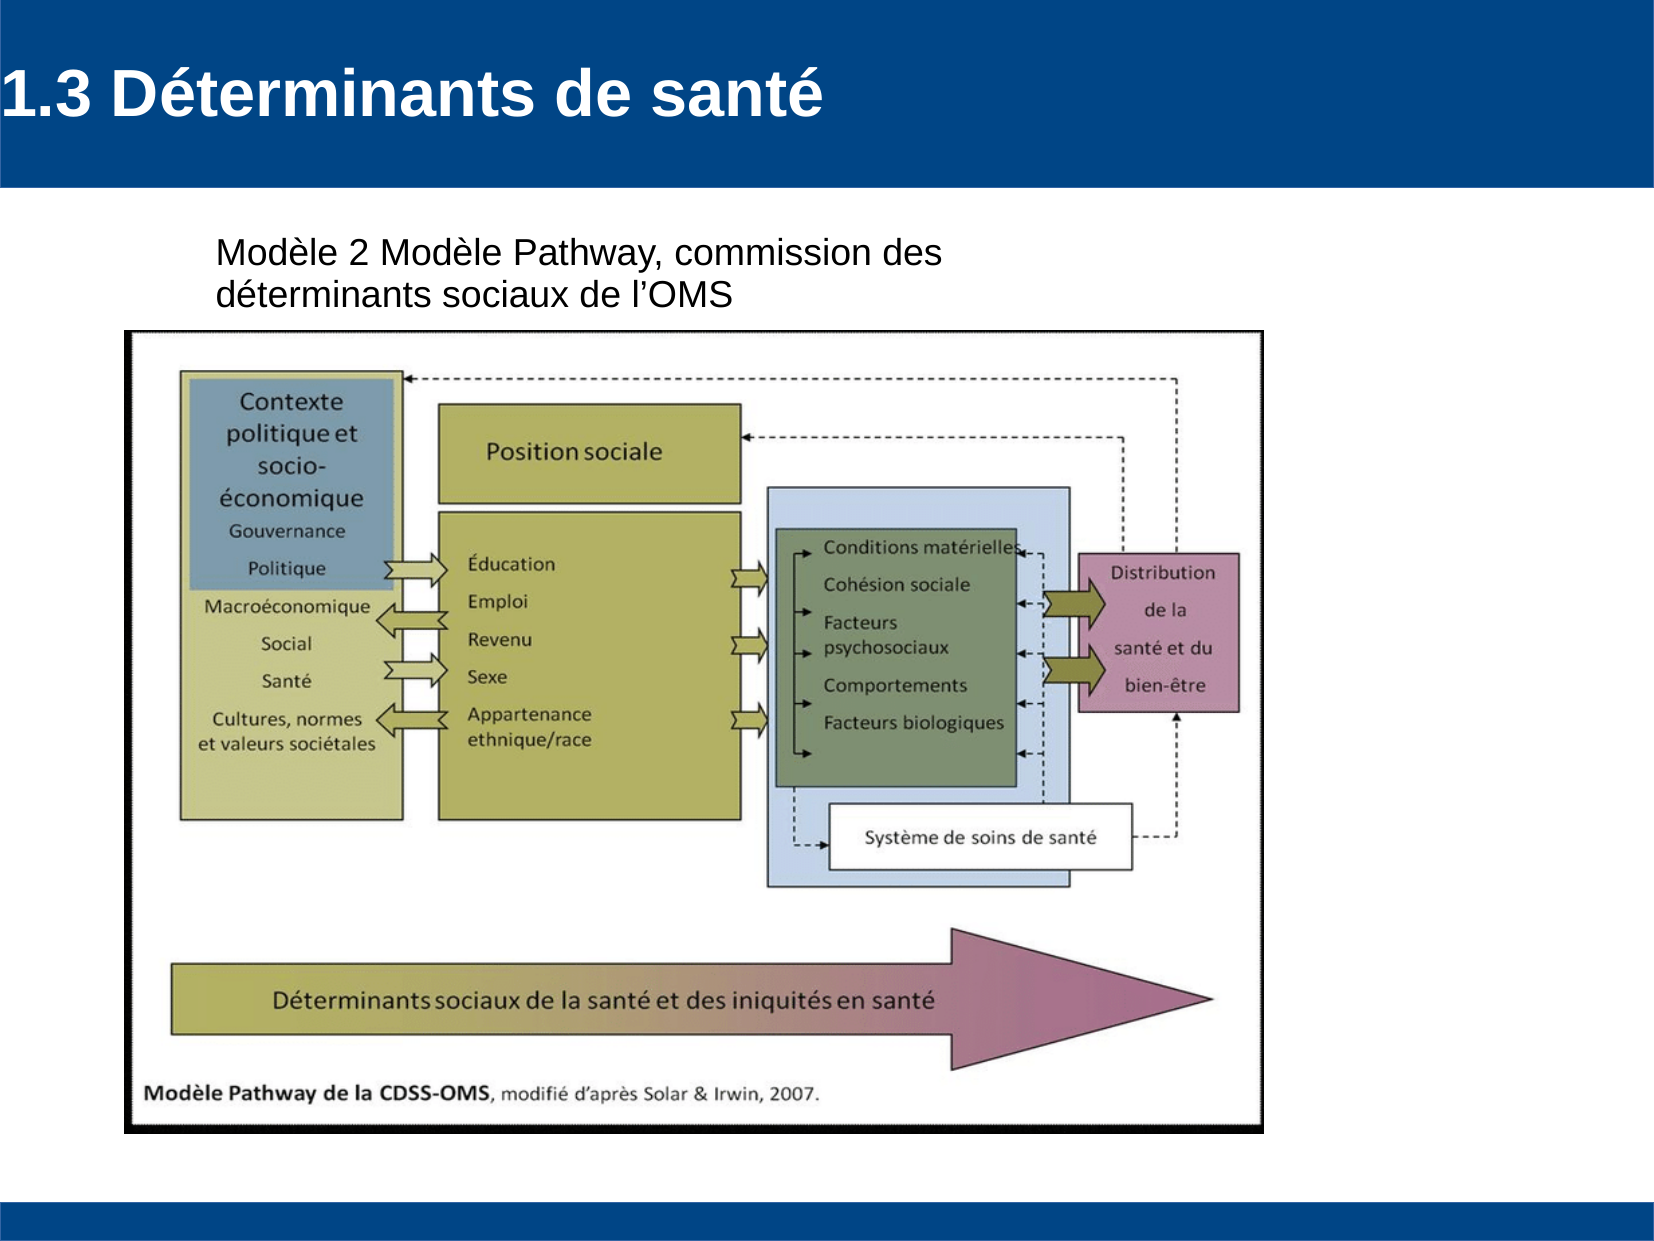

# 1.3 Déterminants de santé
Modèle 2 Modèle Pathway, commission des déterminants sociaux de l’OMS